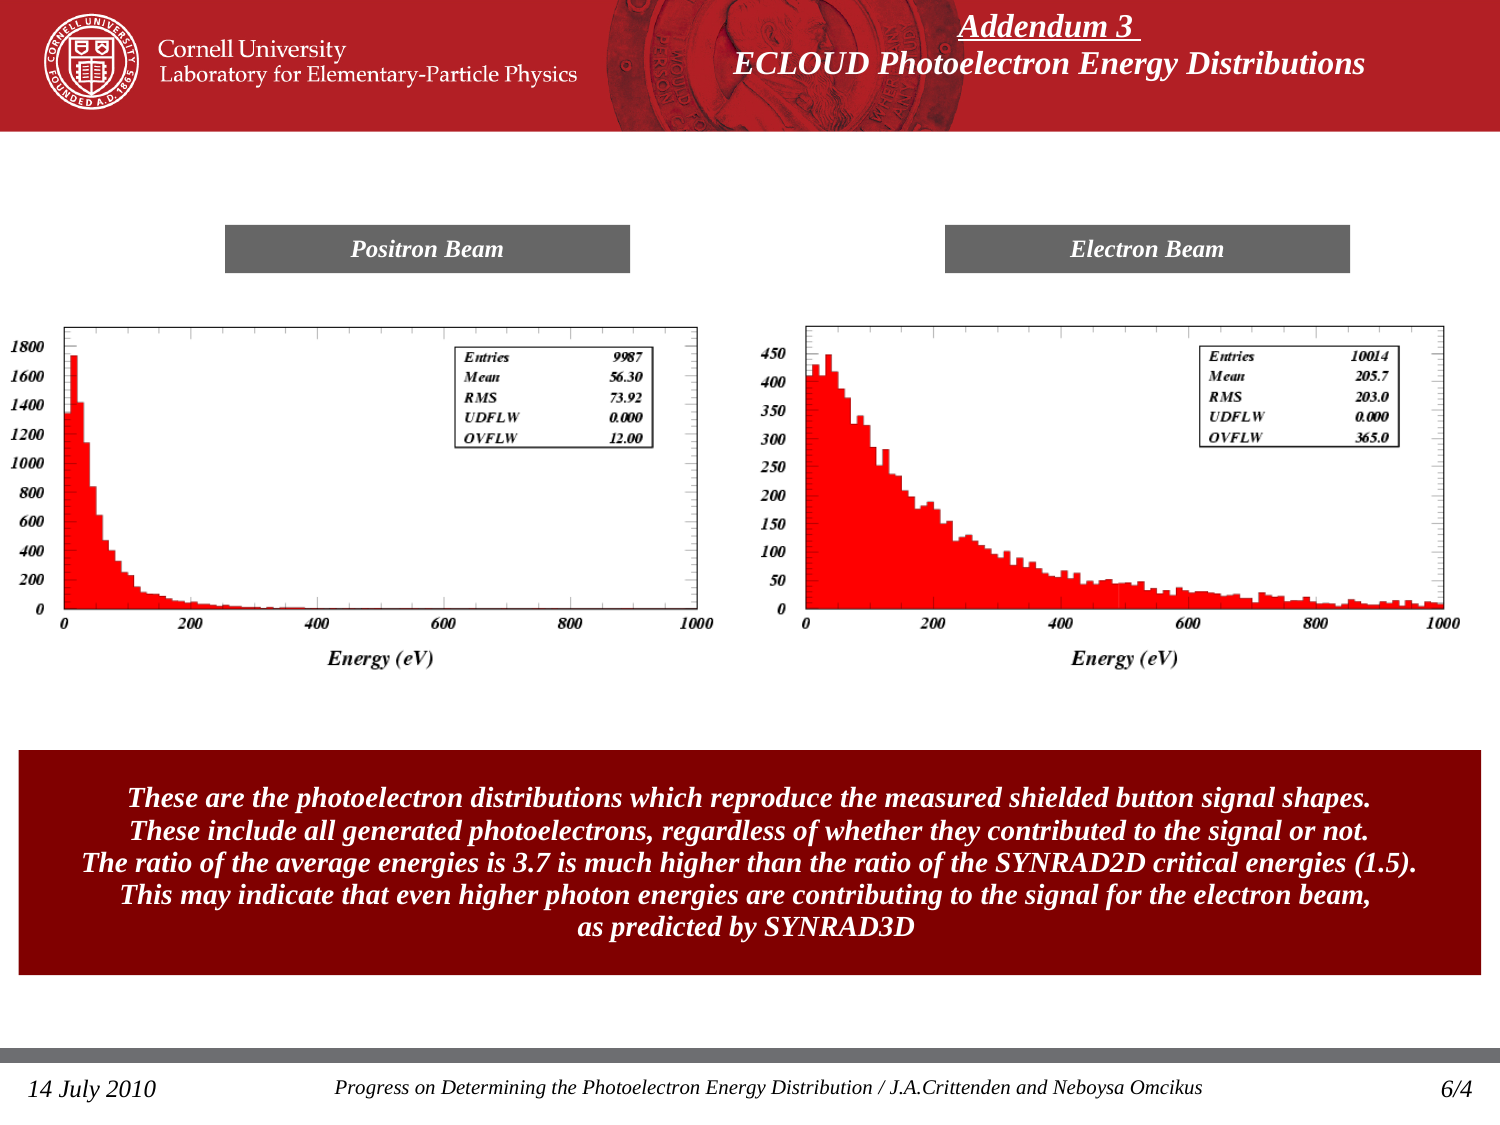

Addendum 3
ECLOUD Photoelectron Energy Distributions
Positron Beam
Electron Beam
These are the photoelectron distributions which reproduce the measured shielded button signal shapes.
These include all generated photoelectrons, regardless of whether they contributed to the signal or not.
The ratio of the average energies is 3.7 is much higher than the ratio of the SYNRAD2D critical energies (1.5).
This may indicate that even higher photon energies are contributing to the signal for the electron beam,
as predicted by SYNRAD3D